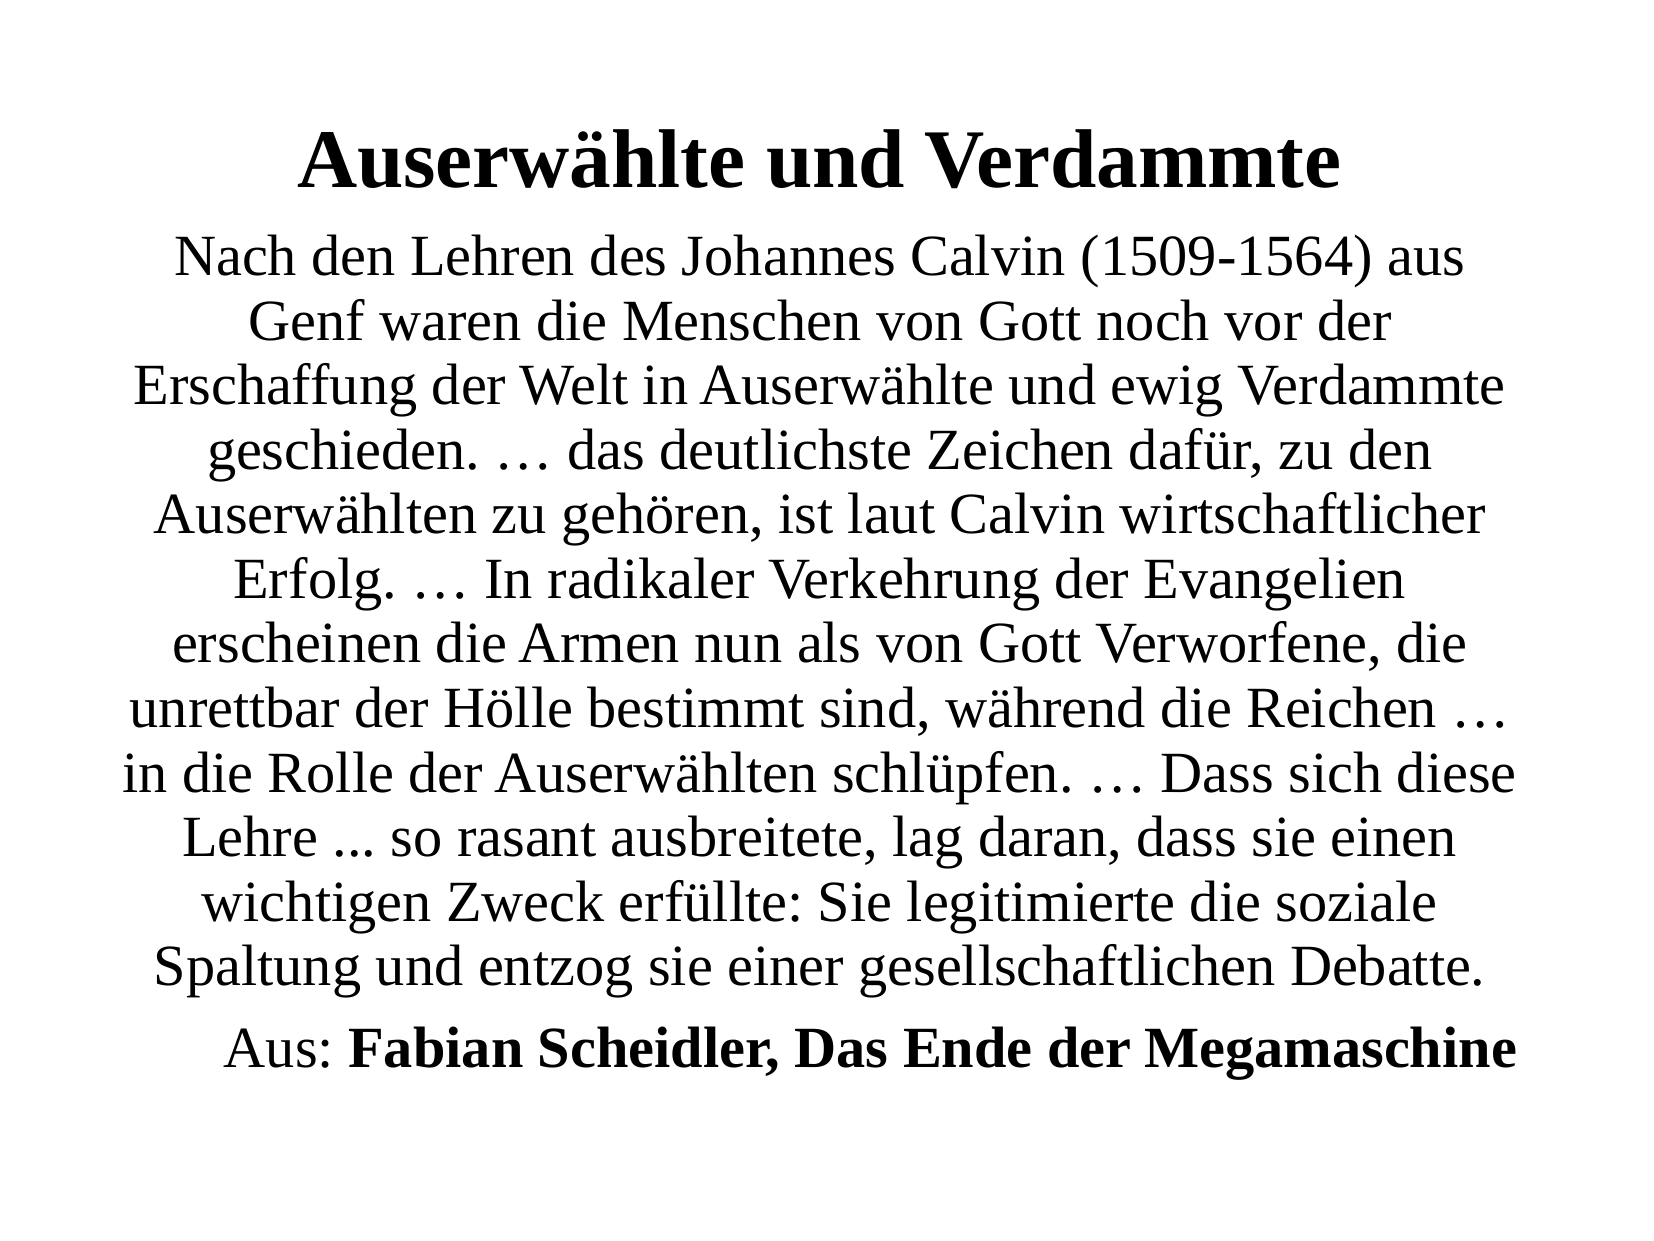

Auserwählte und Verdammte
Nach den Lehren des Johannes Calvin (1509-1564) aus Genf waren die Menschen von Gott noch vor der Erschaffung der Welt in Auserwählte und ewig Verdammte geschieden. … das deutlichste Zeichen dafür, zu den Auserwählten zu gehören, ist laut Calvin wirtschaftlicher Erfolg. … In radikaler Verkehrung der Evangelien erscheinen die Armen nun als von Gott Verworfene, die unrettbar der Hölle bestimmt sind, während die Reichen … in die Rolle der Auserwählten schlüpfen. … Dass sich diese Lehre ... so rasant ausbreitete, lag daran, dass sie einen wichtigen Zweck erfüllte: Sie legitimierte die soziale Spaltung und entzog sie einer gesellschaftlichen Debatte.
Aus: Fabian Scheidler, Das Ende der Megamaschine